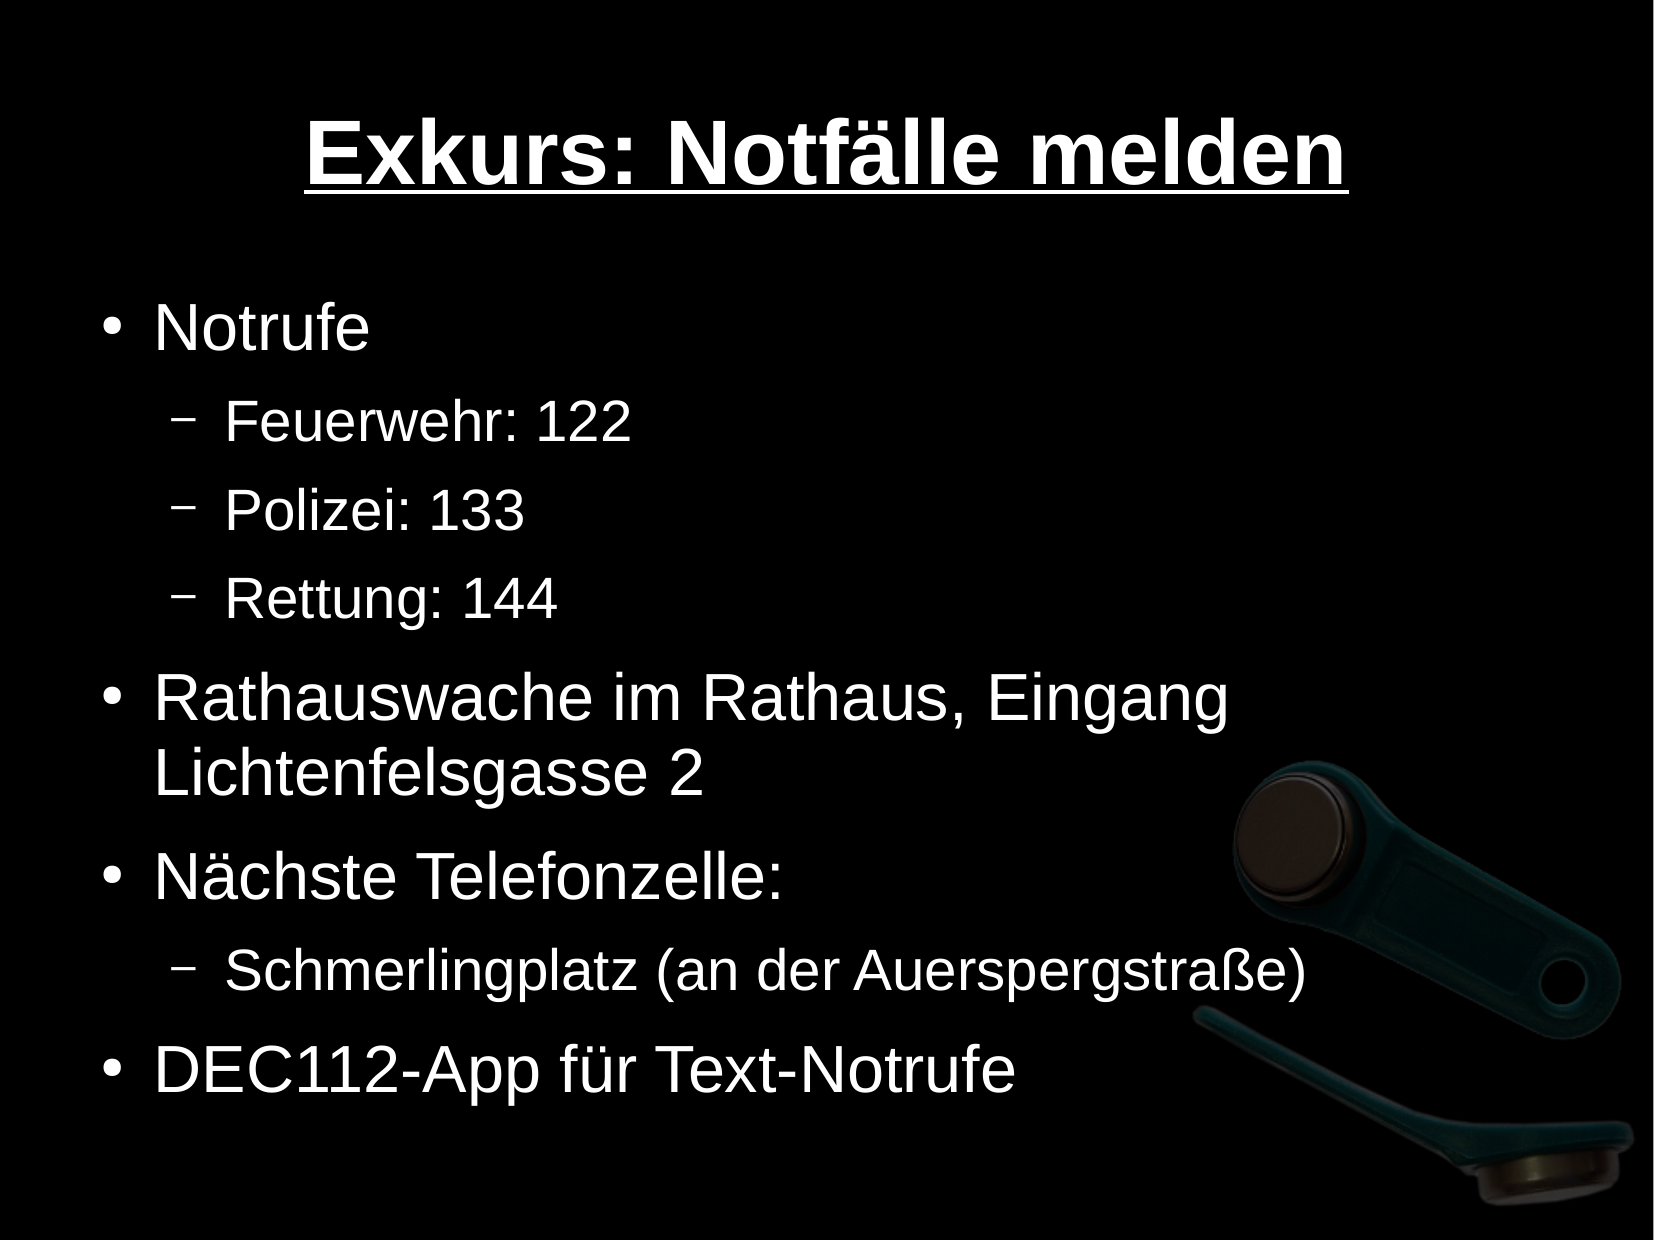

# Exkurs: Notfälle melden
Notrufe
Feuerwehr: 122
Polizei: 133
Rettung: 144
Rathauswache im Rathaus, Eingang Lichtenfelsgasse 2
Nächste Telefonzelle:
Schmerlingplatz (an der Auerspergstraße)
DEC112-App für Text-Notrufe